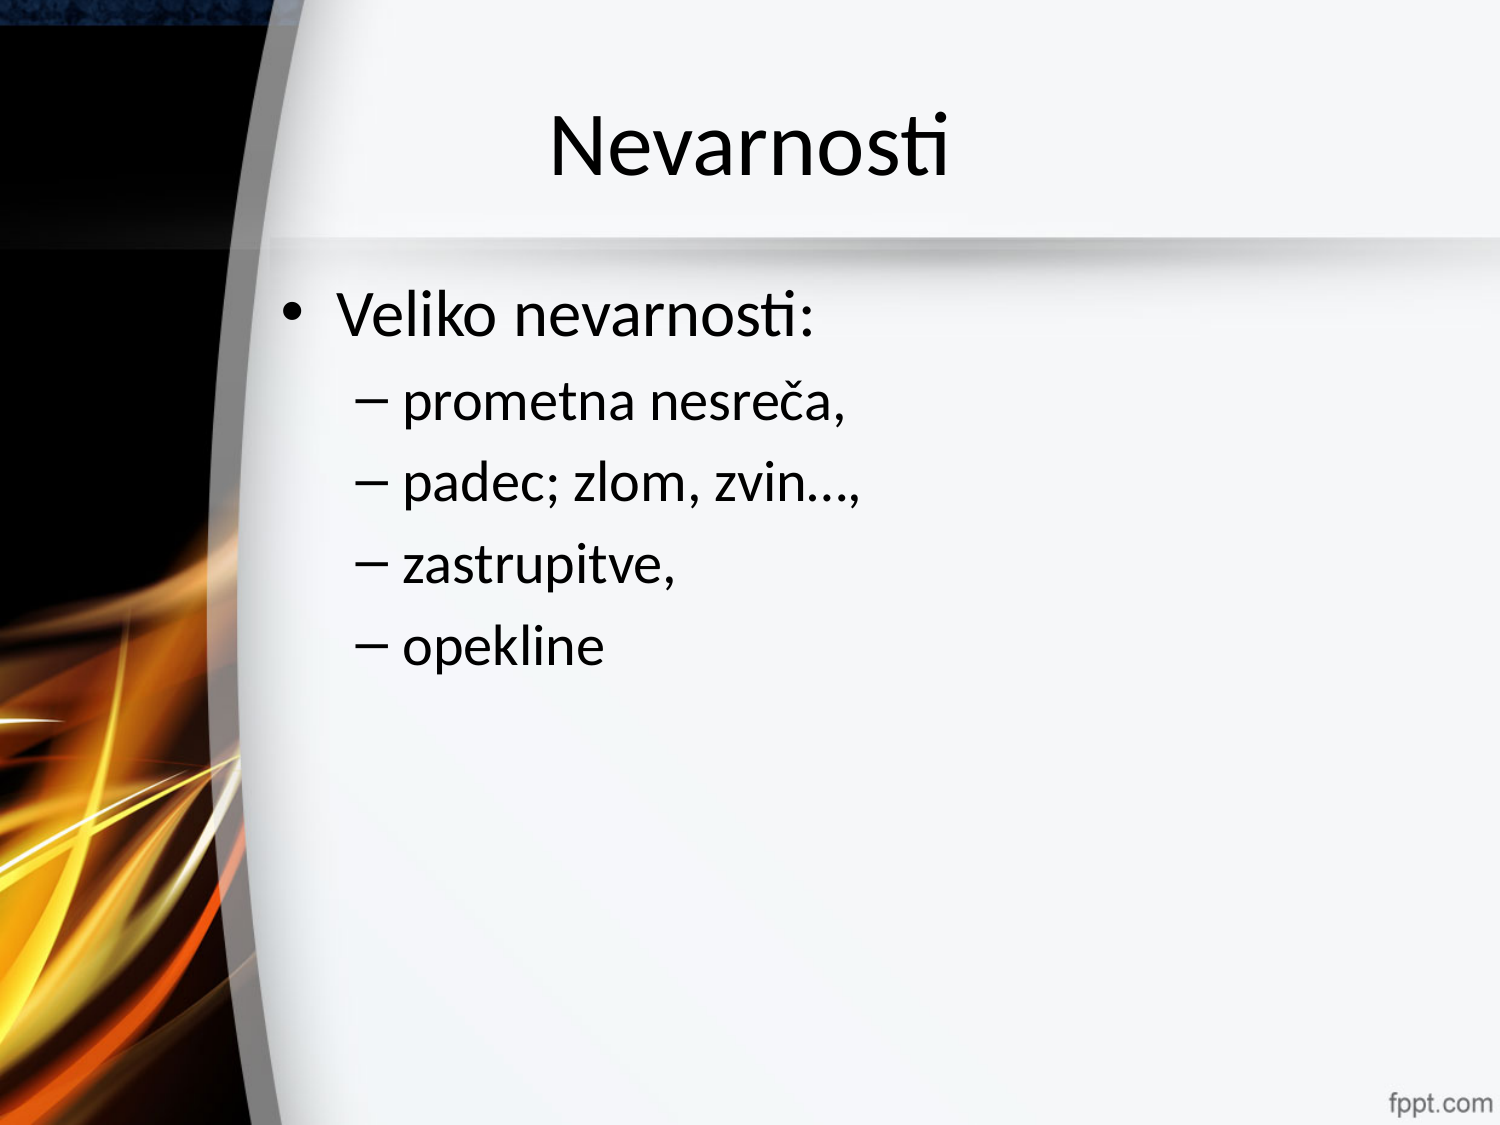

# Nevarnosti
Veliko nevarnosti:
prometna nesreča,
padec; zlom, zvin…,
zastrupitve,
opekline